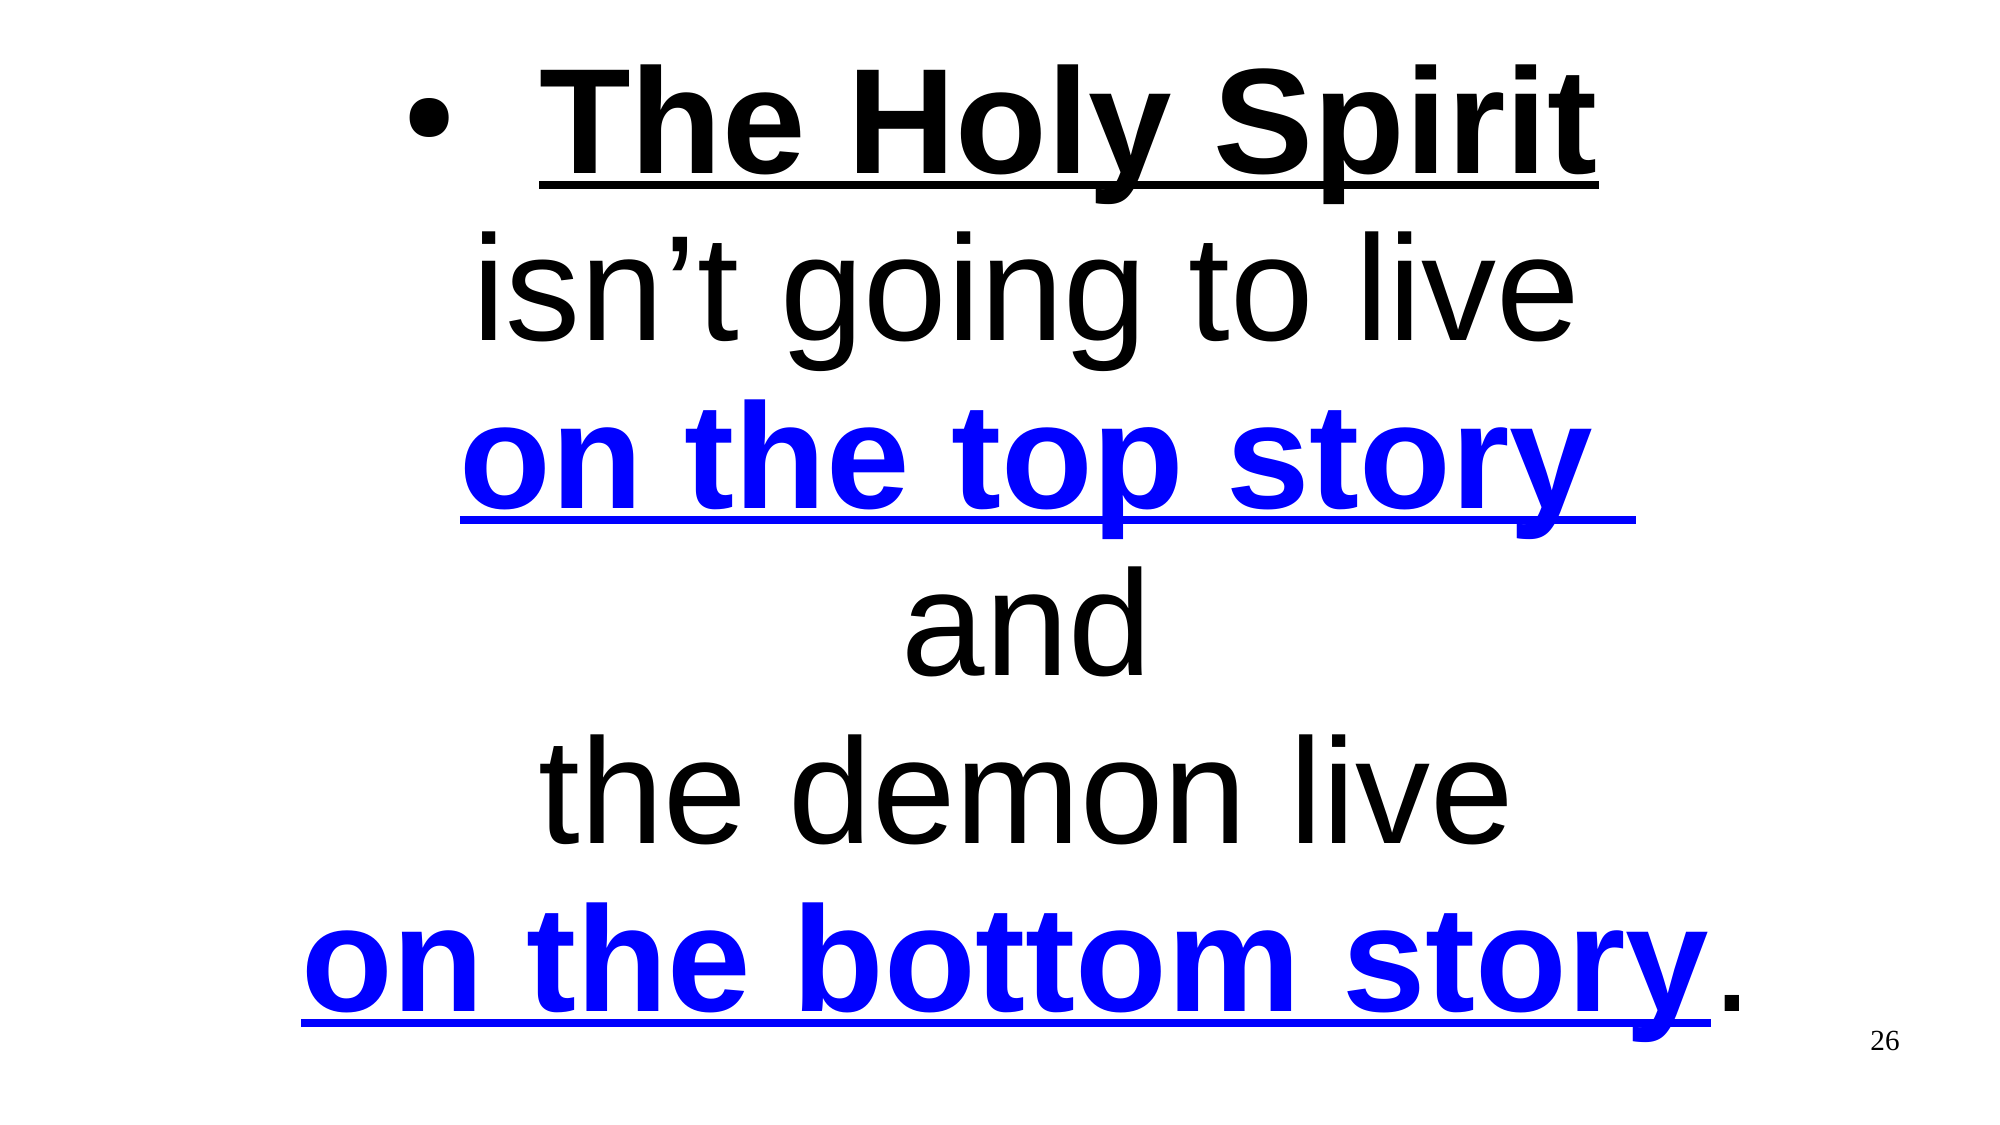

# The Holy Spirit isn’t going to live on the top story and the demon live on the bottom story.
26